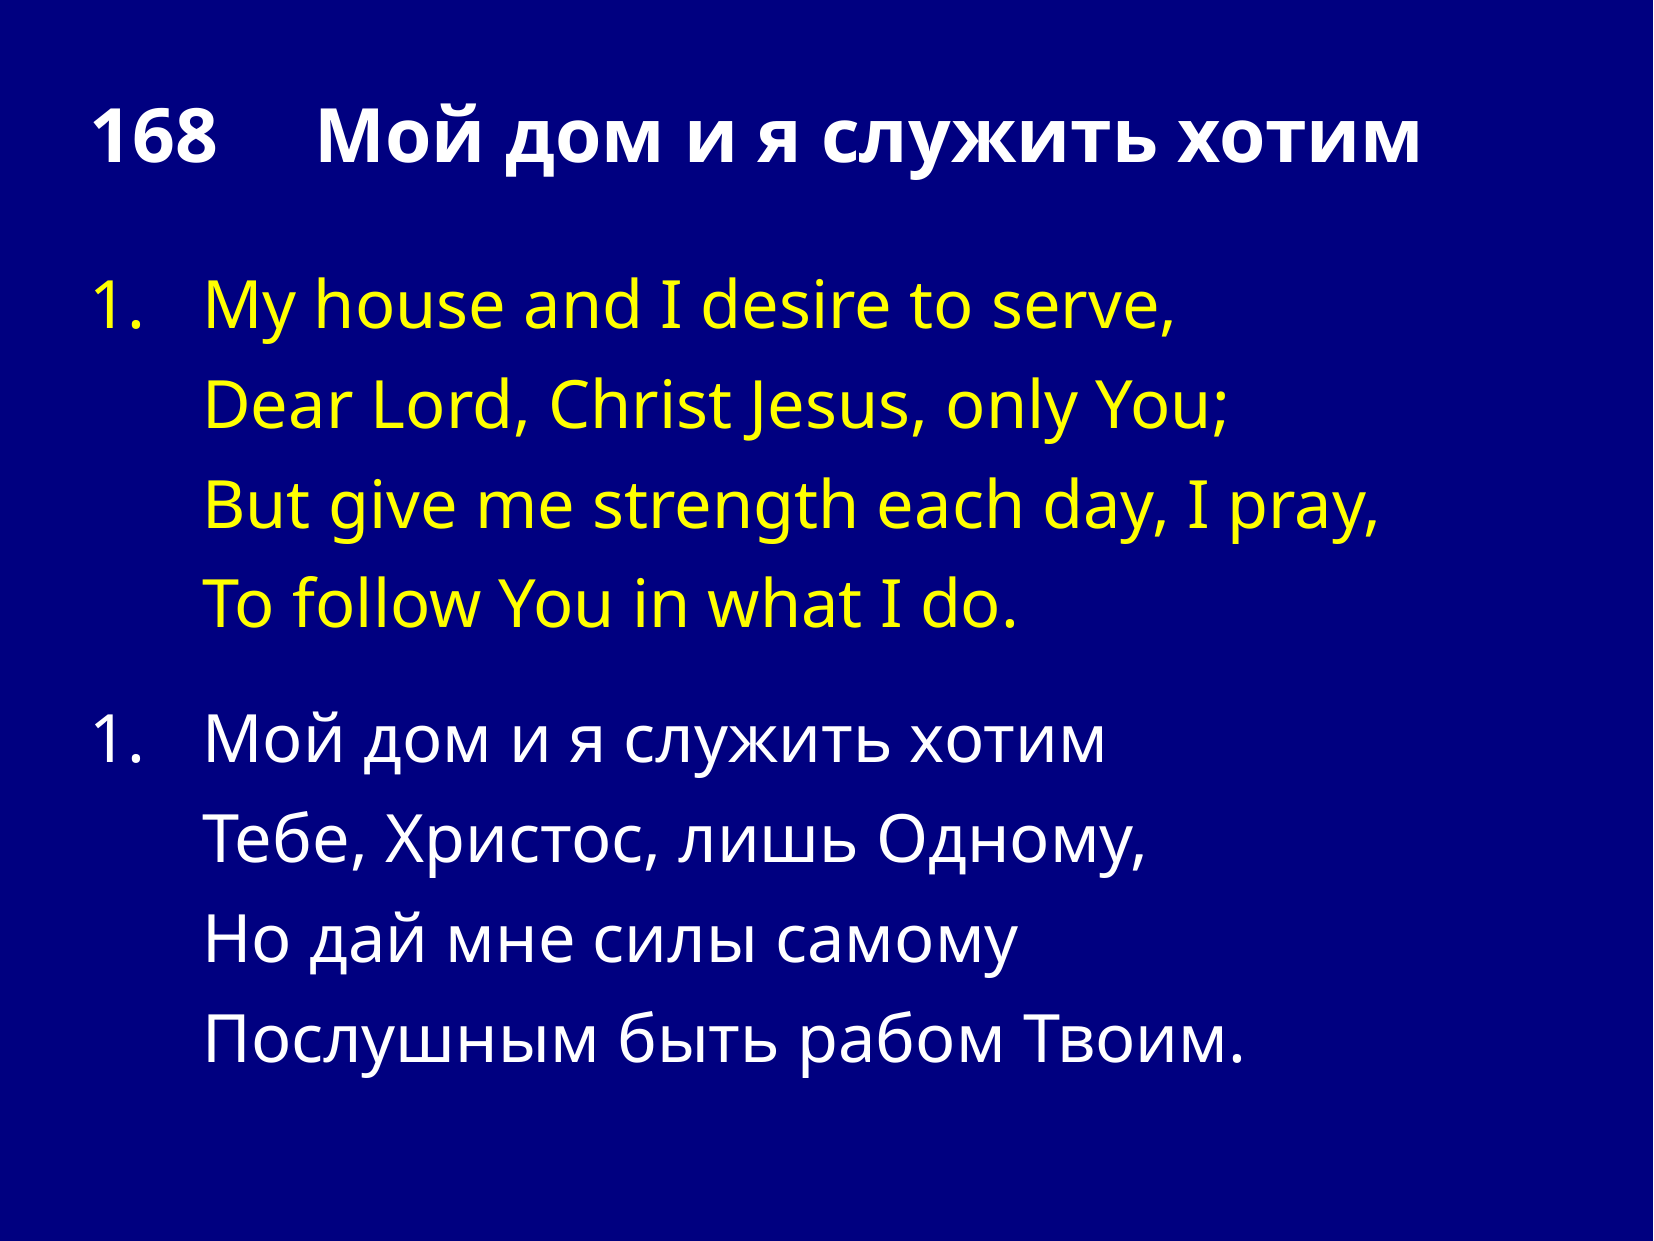

168	Мой дом и я служить хотим
1.	My house and I desire to serve,
	Dear Lord, Christ Jesus, only You;
	But give me strength each day, I pray,
	To follow You in what I do.
1.	Мой дом и я служить хотим
	Тебе, Христос, лишь Одному,
	Но дай мне силы самому
	Послушным быть рабом Твоим.